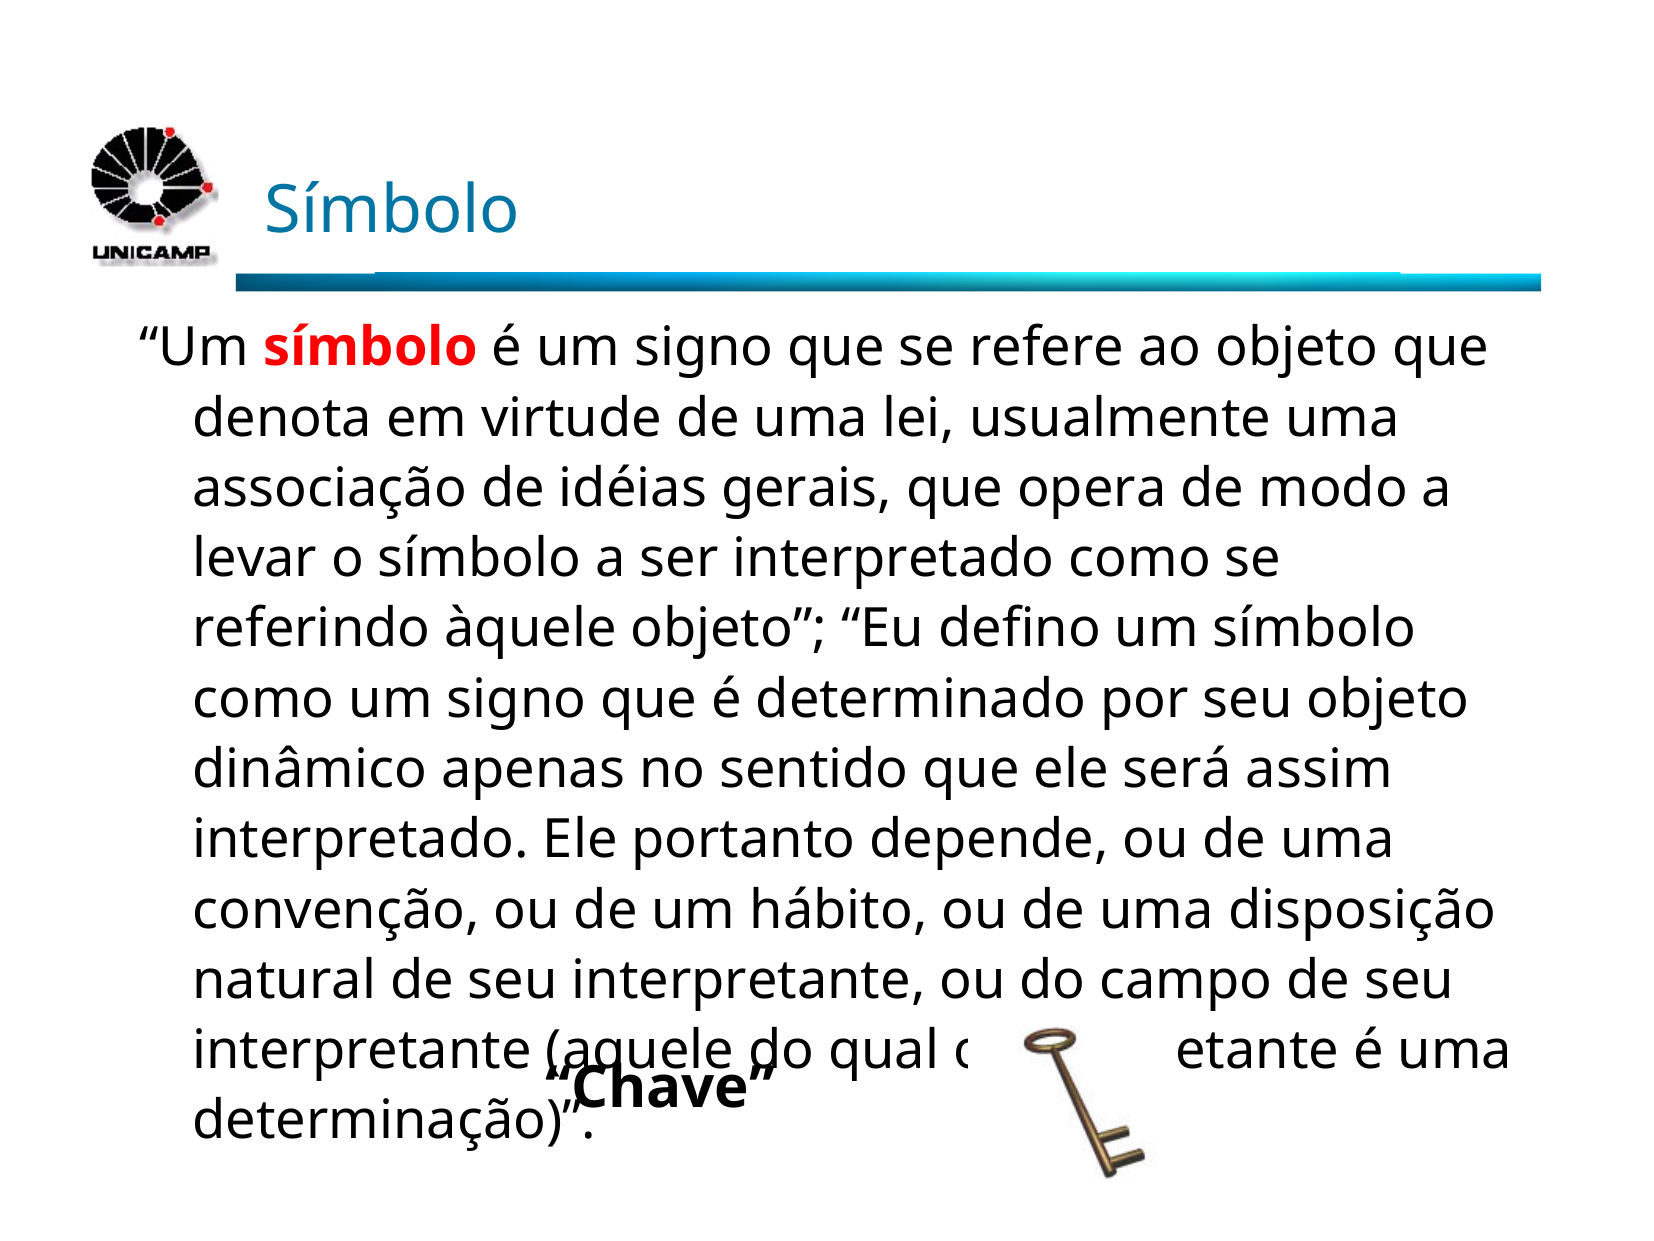

# Símbolo
“Um símbolo é um signo que se refere ao objeto que denota em virtude de uma lei, usualmente uma associação de idéias gerais, que opera de modo a levar o símbolo a ser interpretado como se referindo àquele objeto”; “Eu defino um símbolo como um signo que é determinado por seu objeto dinâmico apenas no sentido que ele será assim interpretado. Ele portanto depende, ou de uma convenção, ou de um hábito, ou de uma disposição natural de seu interpretante, ou do campo de seu interpretante (aquele do qual o interpretante é uma determinação)”.
“Chave”